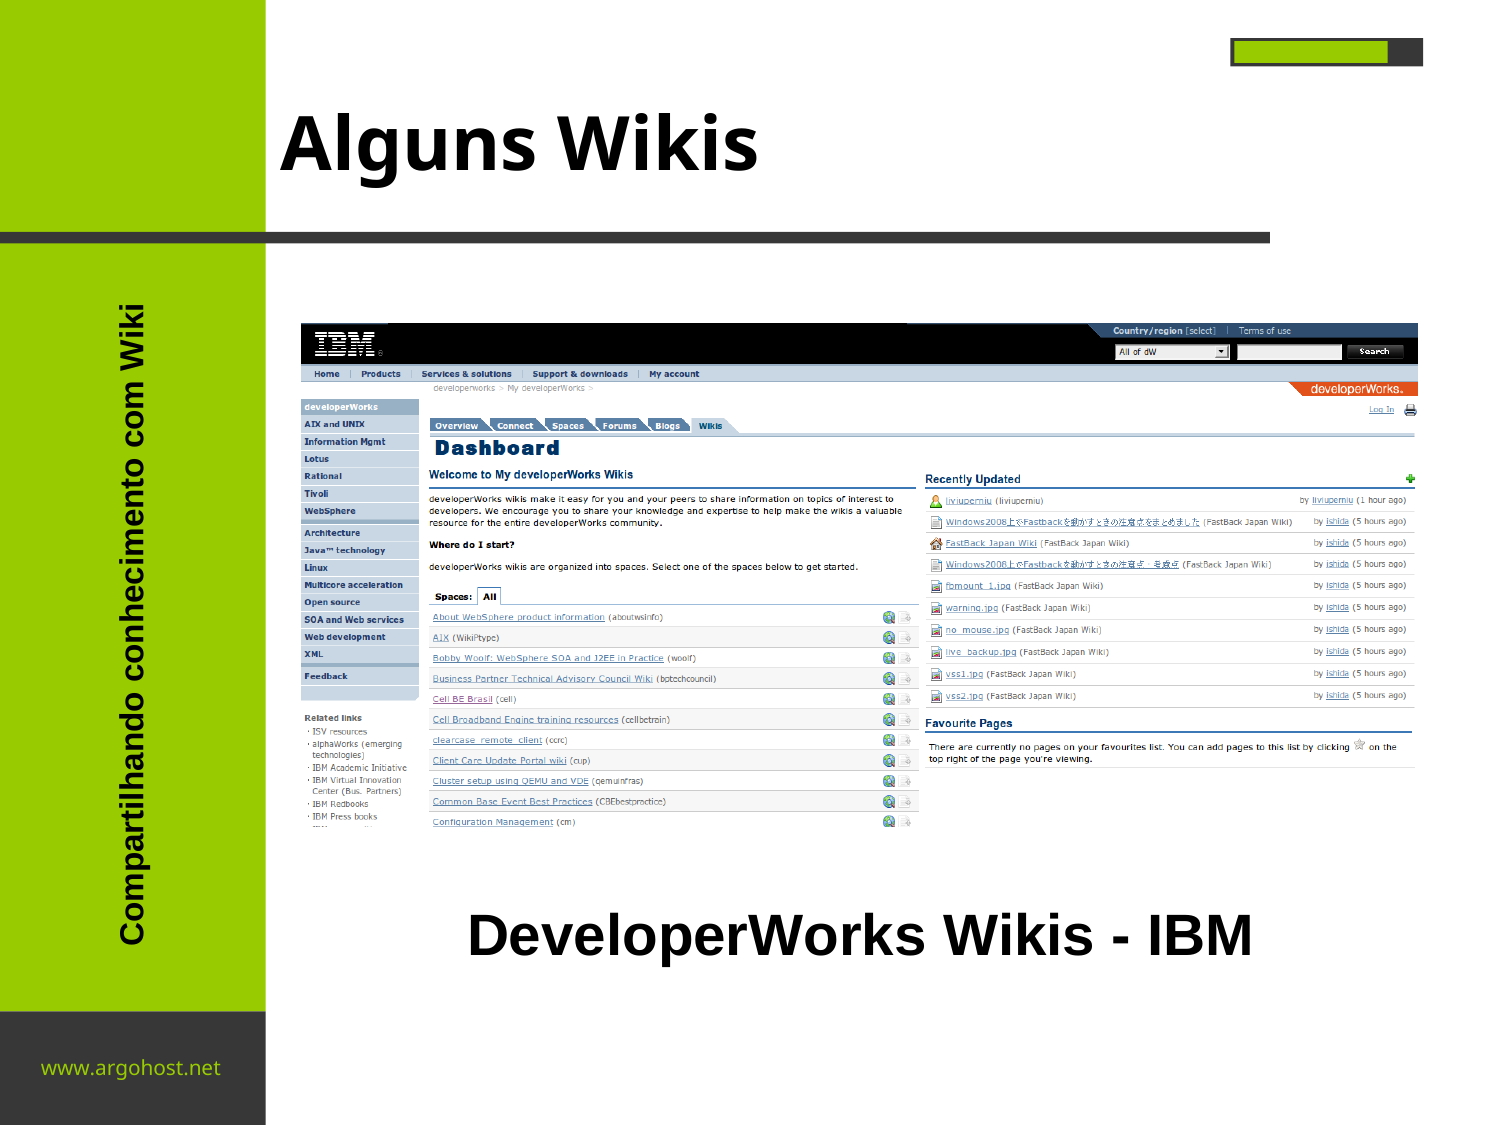

Alguns Wikis
Compartilhando conhecimento com Wiki
DeveloperWorks Wikis - IBM
www.argohost.net